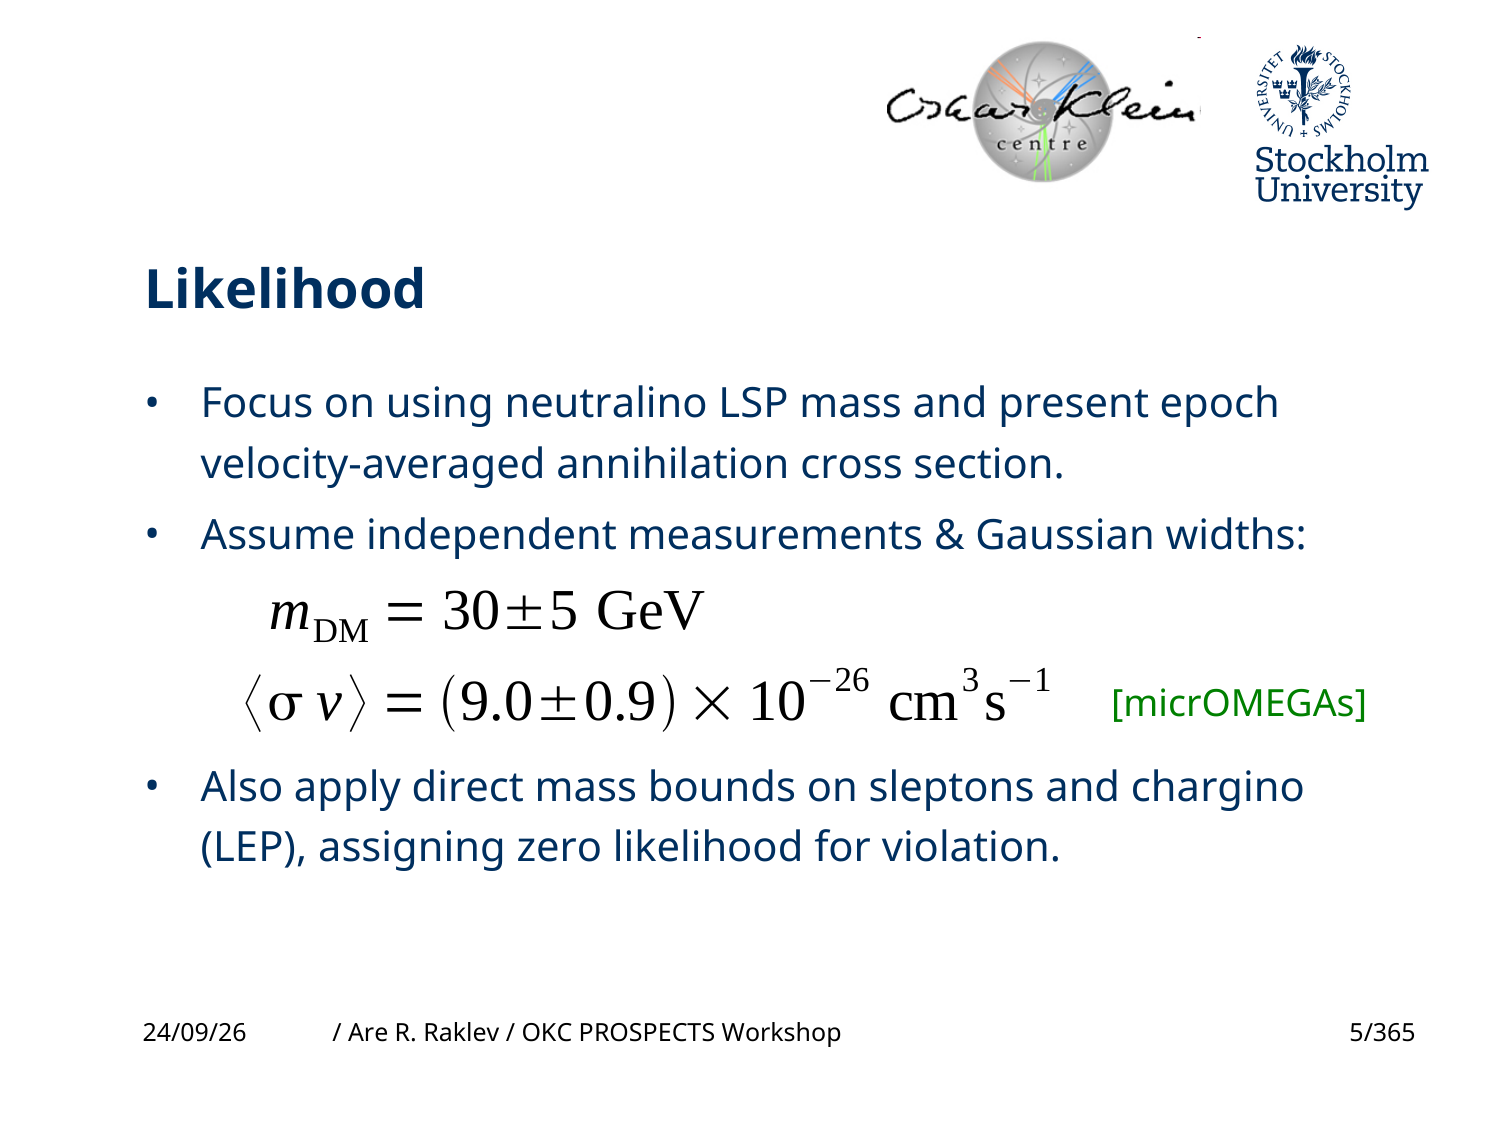

# Likelihood
Focus on using neutralino LSP mass and present epoch velocity-averaged annihilation cross section.
Assume independent measurements & Gaussian widths:
Also apply direct mass bounds on sleptons and chargino (LEP), assigning zero likelihood for violation.
[micrOMEGAs]
08/12/09
Are R. Raklev / OKC PROSPECTS Workshop
5